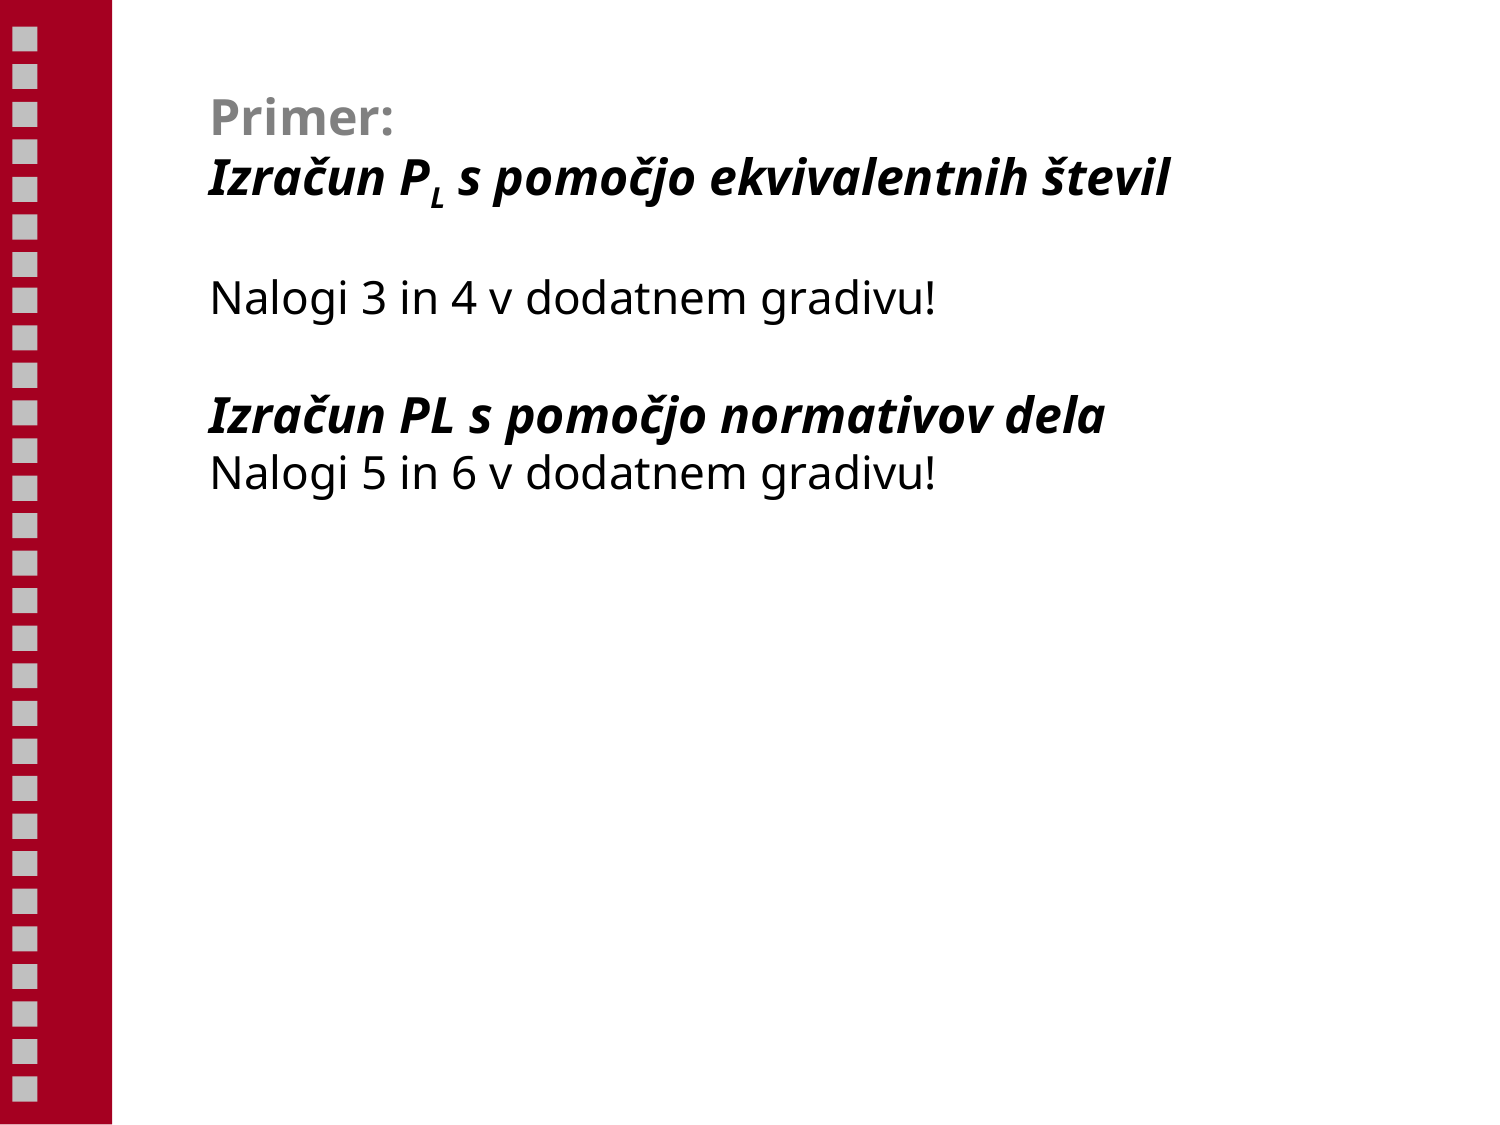

Primer:
Izračun PL s pomočjo ekvivalentnih števil
Nalogi 3 in 4 v dodatnem gradivu!
Izračun PL s pomočjo normativov dela
Nalogi 5 in 6 v dodatnem gradivu!